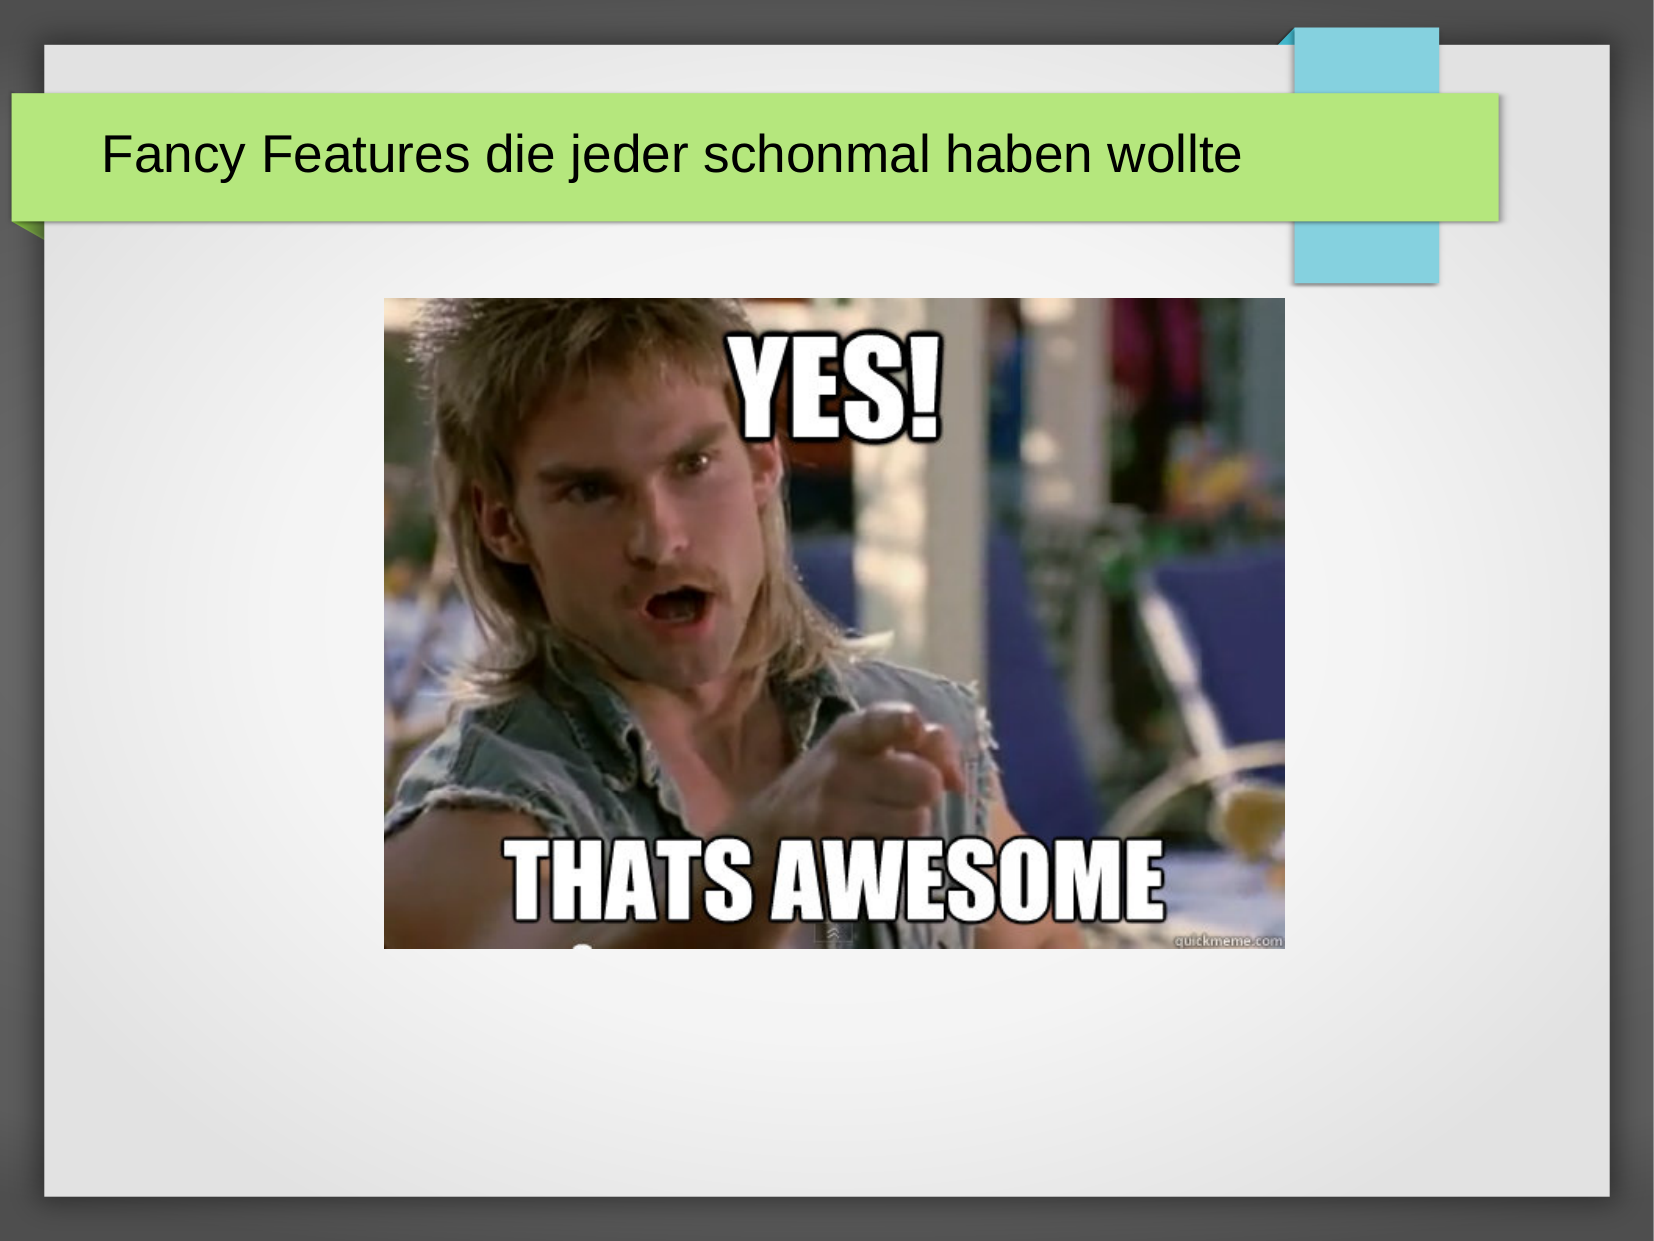

# Fancy Features die jeder schonmal haben wollte